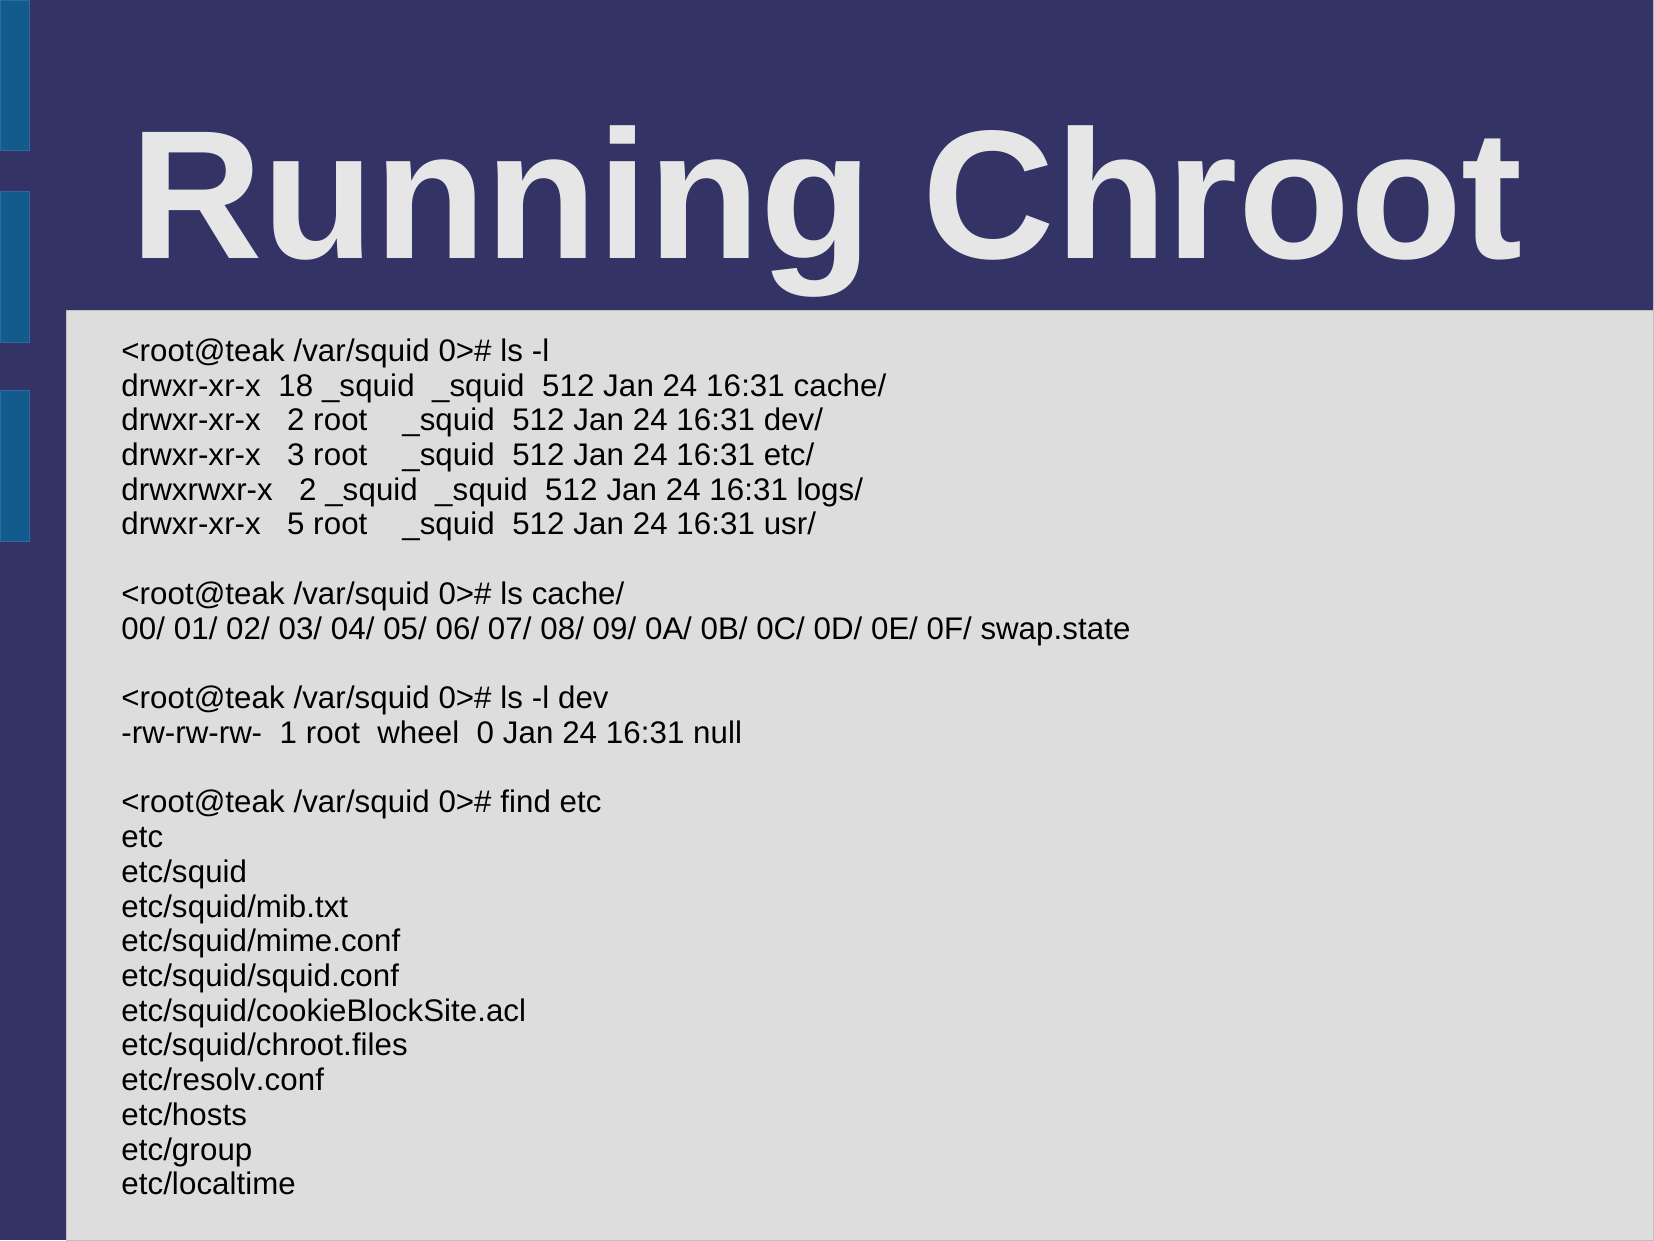

# Running Chroot
<root@teak /var/squid 0># ls -l
drwxr-xr-x 18 _squid _squid 512 Jan 24 16:31 cache/
drwxr-xr-x 2 root _squid 512 Jan 24 16:31 dev/
drwxr-xr-x 3 root _squid 512 Jan 24 16:31 etc/
drwxrwxr-x 2 _squid _squid 512 Jan 24 16:31 logs/
drwxr-xr-x 5 root _squid 512 Jan 24 16:31 usr/
<root@teak /var/squid 0># ls cache/
00/ 01/ 02/ 03/ 04/ 05/ 06/ 07/ 08/ 09/ 0A/ 0B/ 0C/ 0D/ 0E/ 0F/ swap.state
<root@teak /var/squid 0># ls -l dev
-rw-rw-rw- 1 root wheel 0 Jan 24 16:31 null
<root@teak /var/squid 0># find etc
etc
etc/squid
etc/squid/mib.txt
etc/squid/mime.conf
etc/squid/squid.conf
etc/squid/cookieBlockSite.acl
etc/squid/chroot.files
etc/resolv.conf
etc/hosts
etc/group
etc/localtime